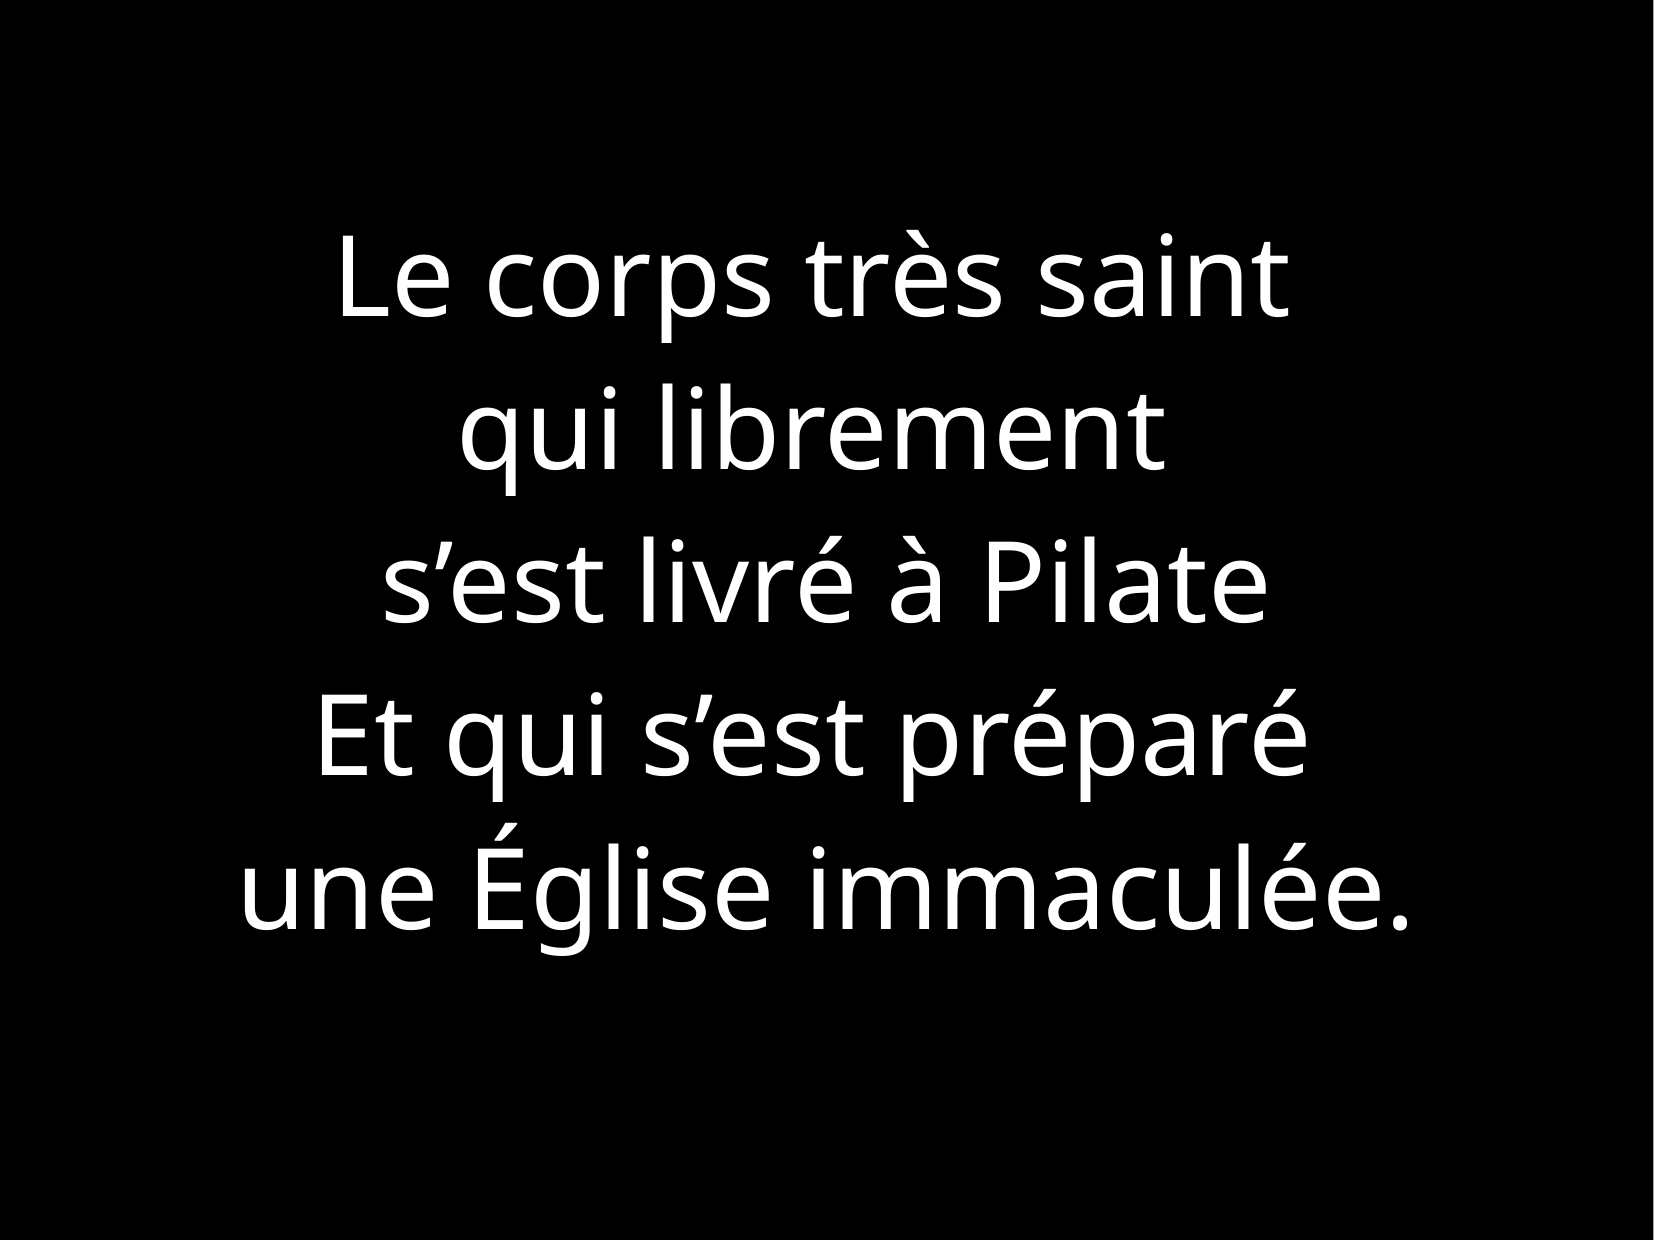

# Le corps très saint
qui librement
s’est livré à Pilate
Et qui s’est préparé
une Église immaculée.